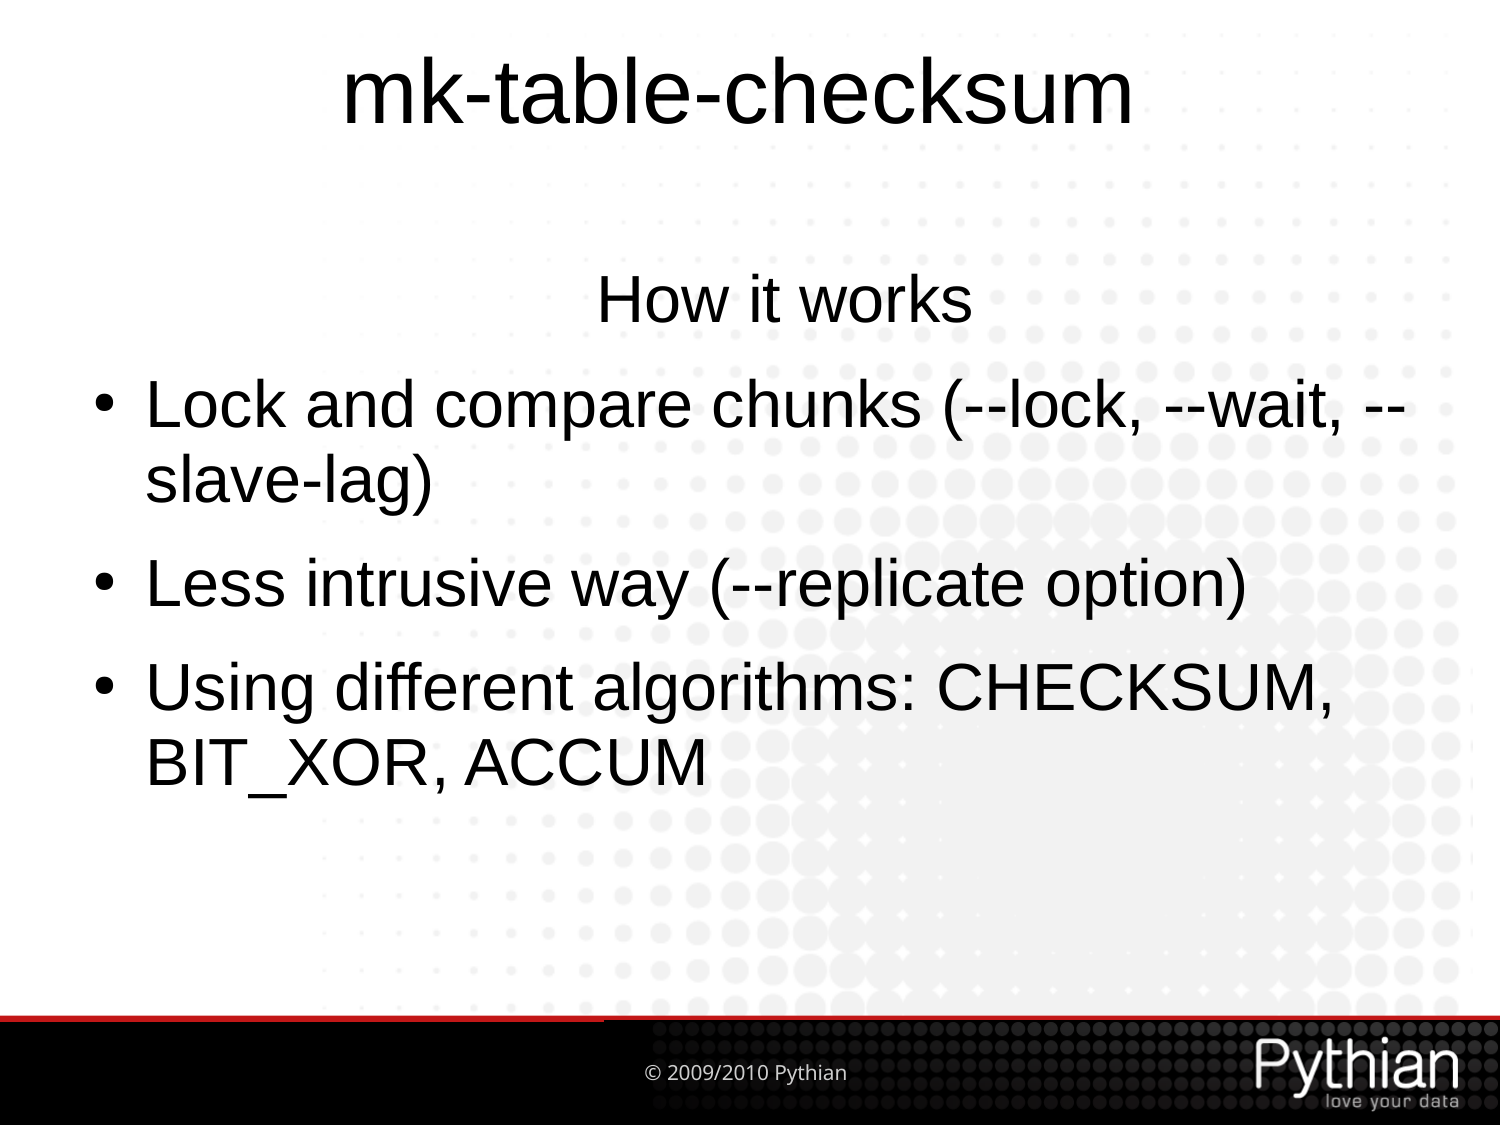

# mk-table-checksum
How it works
Lock and compare chunks (--lock, --wait, --slave-lag)
Less intrusive way (--replicate option)
Using different algorithms: CHECKSUM, BIT_XOR, ACCUM